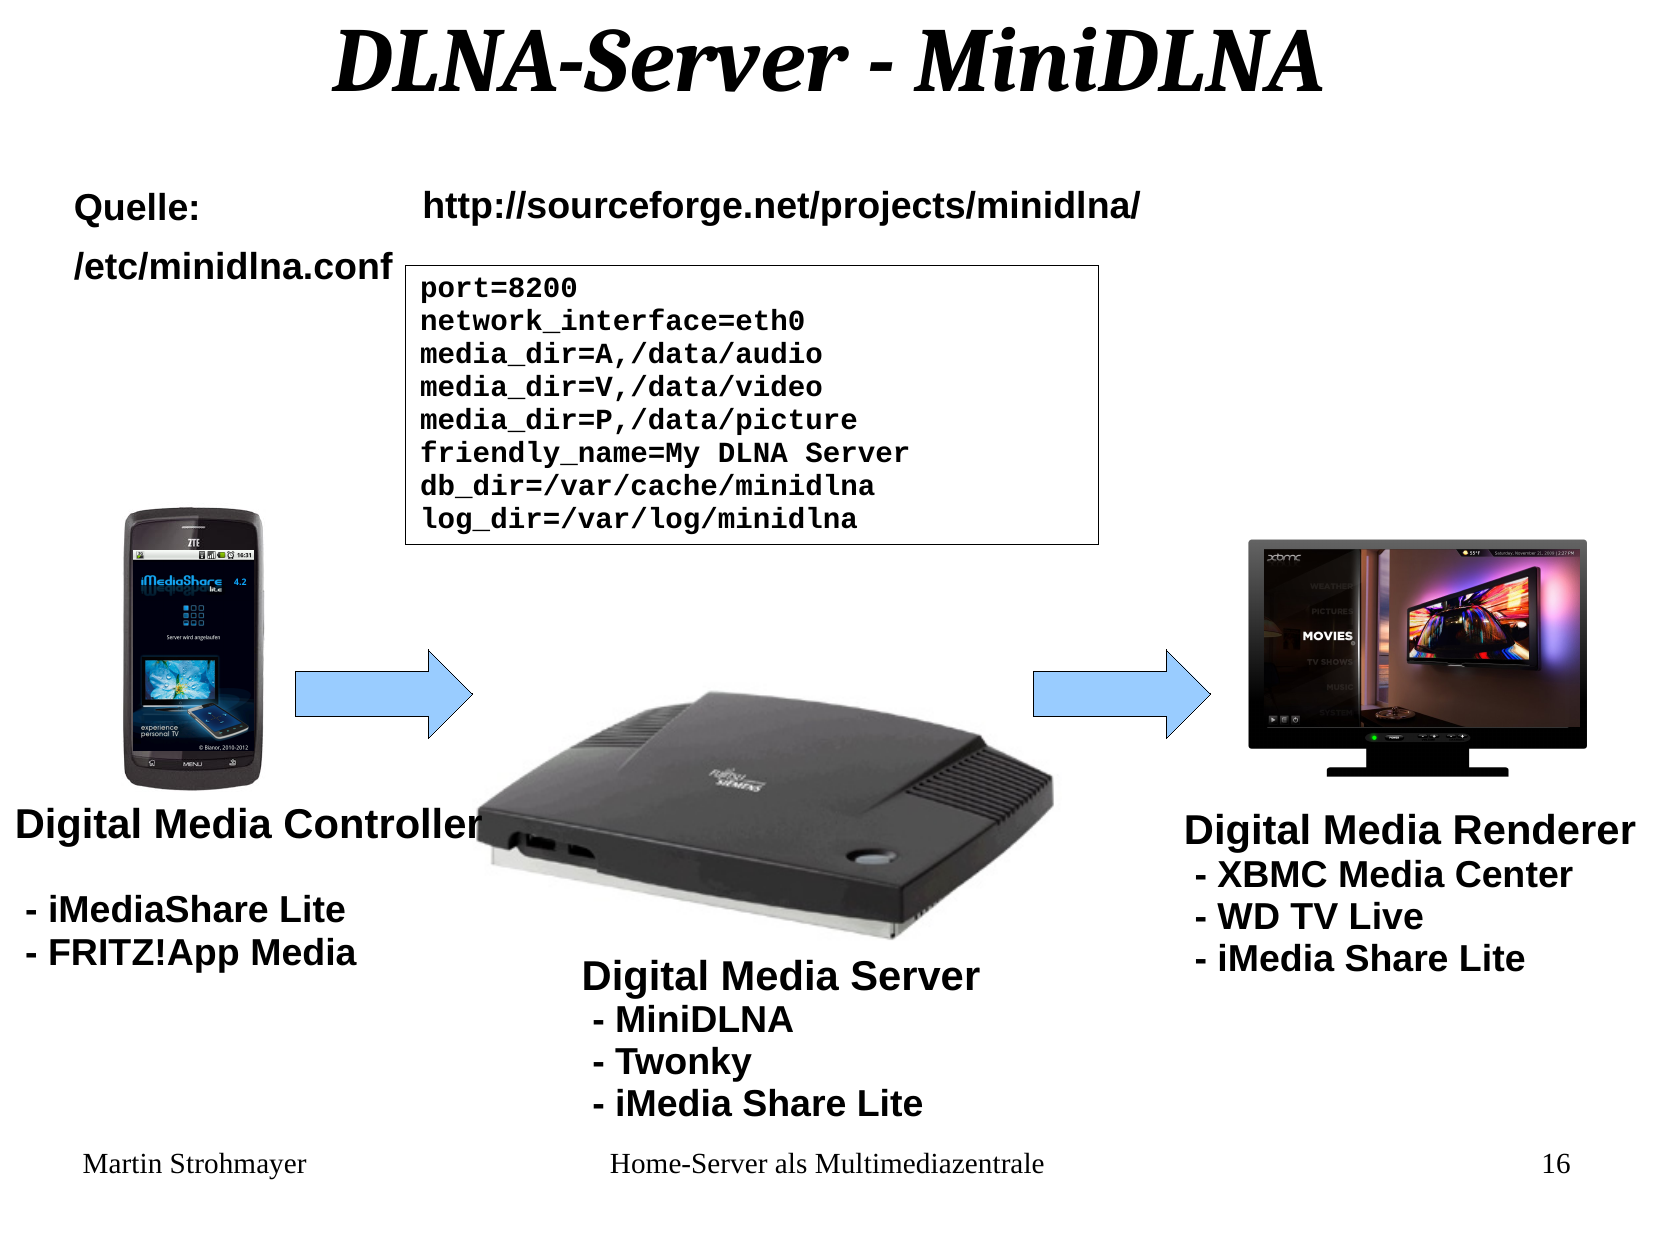

# DLNA-Server - MiniDLNA
http://sourceforge.net/projects/minidlna/
Quelle:
/etc/minidlna.conf
port=8200
network_interface=eth0
media_dir=A,/data/audio
media_dir=V,/data/video
media_dir=P,/data/picture
friendly_name=My DLNA Server
db_dir=/var/cache/minidlna
log_dir=/var/log/minidlna
Digital Media Controller
 - iMediaShare Lite
 - FRITZ!App Media
Digital Media Renderer
 - XBMC Media Center
 - WD TV Live
 - iMedia Share Lite
Digital Media Server
 - MiniDLNA
 - Twonky
 - iMedia Share Lite
Martin Strohmayer
Home-Server als Multimediazentrale
16